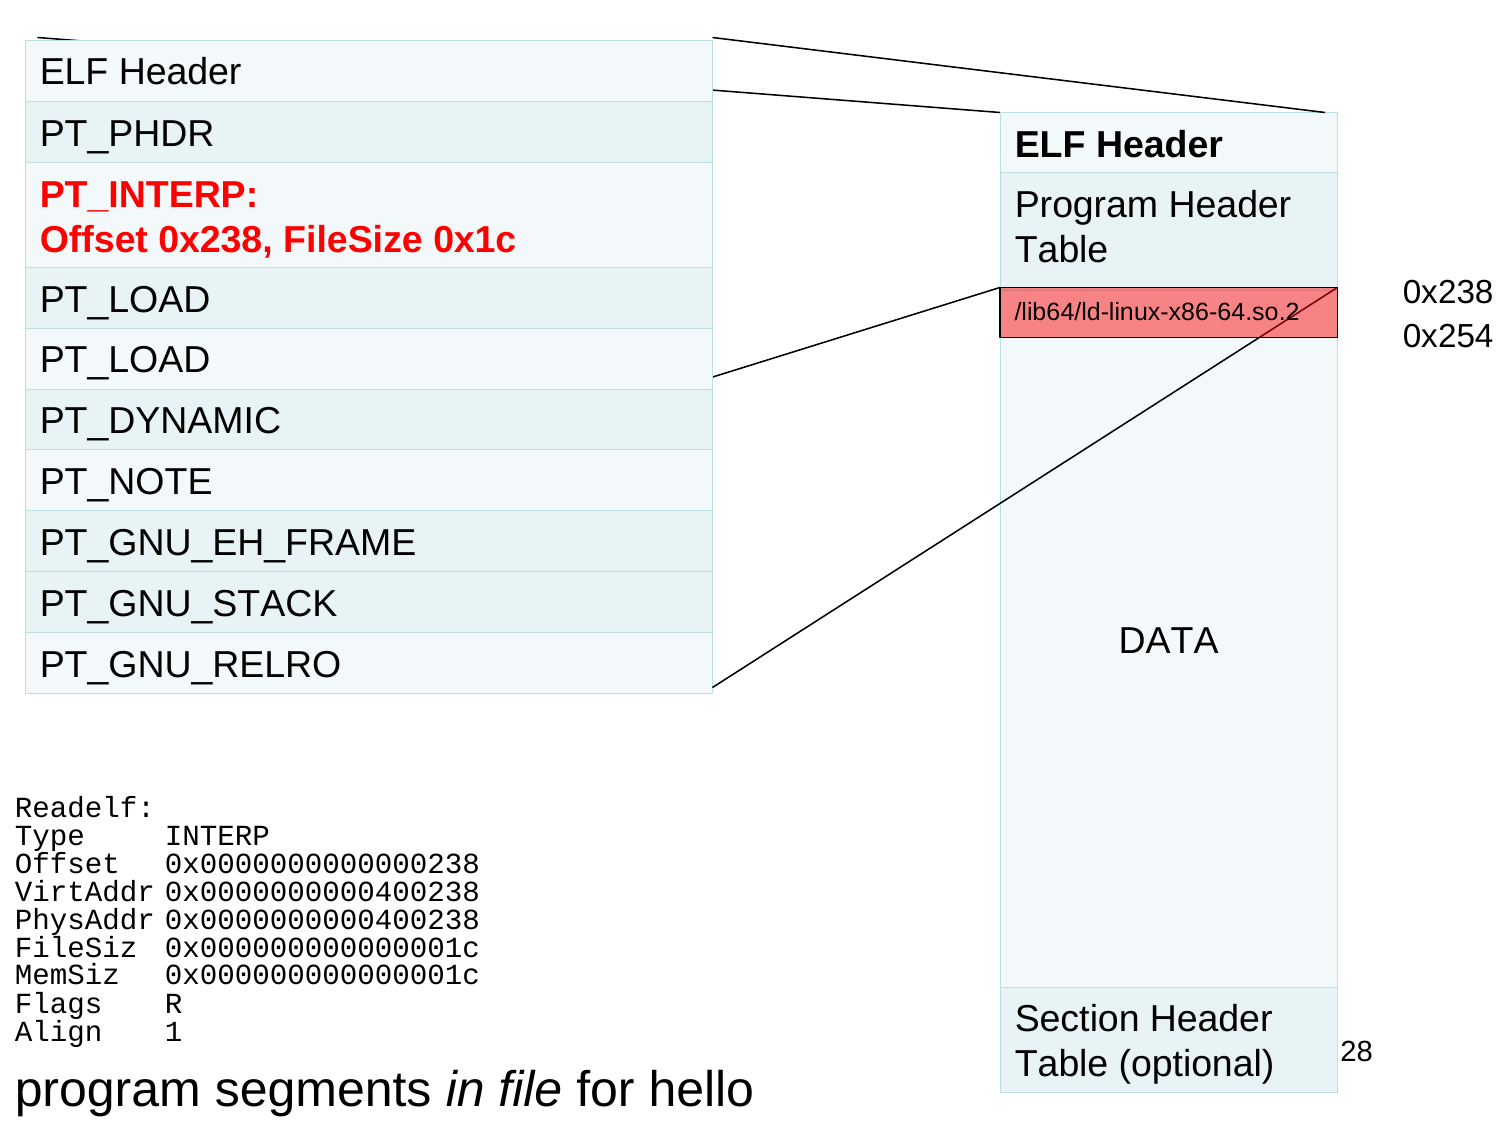

| ELF Header |
| --- |
| PT\_PHDR |
| PT\_INTERP: Offset 0x238, FileSize 0x1c |
| PT\_LOAD |
| PT\_LOAD |
| PT\_DYNAMIC |
| PT\_NOTE |
| PT\_GNU\_EH\_FRAME |
| PT\_GNU\_STACK |
| PT\_GNU\_RELRO |
| ELF Header |
| --- |
| Program Header Table |
| DATA |
| Section Header Table (optional) |
0x238
/lib64/ld-linux-x86-64.so.2
0x254
Readelf:
Type	INTERP
Offset	0x0000000000000238
VirtAddr	0x0000000000400238
PhysAddr	0x0000000000400238
FileSiz	0x000000000000001c
MemSiz	0x000000000000001c
Flags	R
Align	1
program segments in file for hello